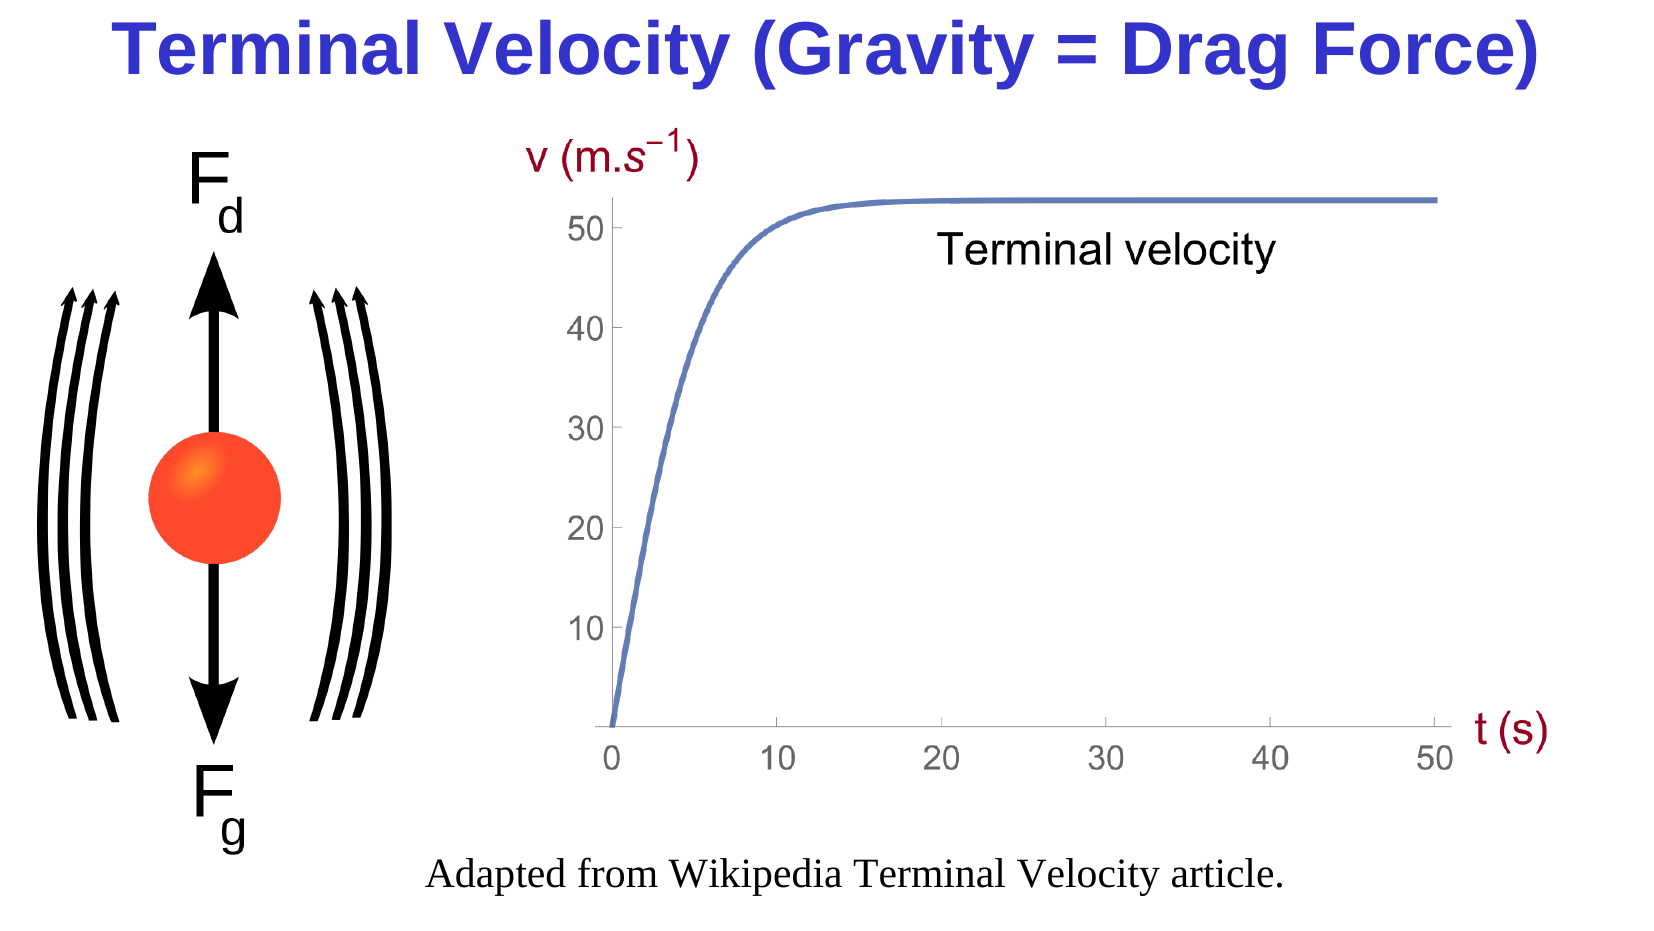

# Terminal Velocity (Gravity = Drag Force)
Adapted from Wikipedia Terminal Velocity article.